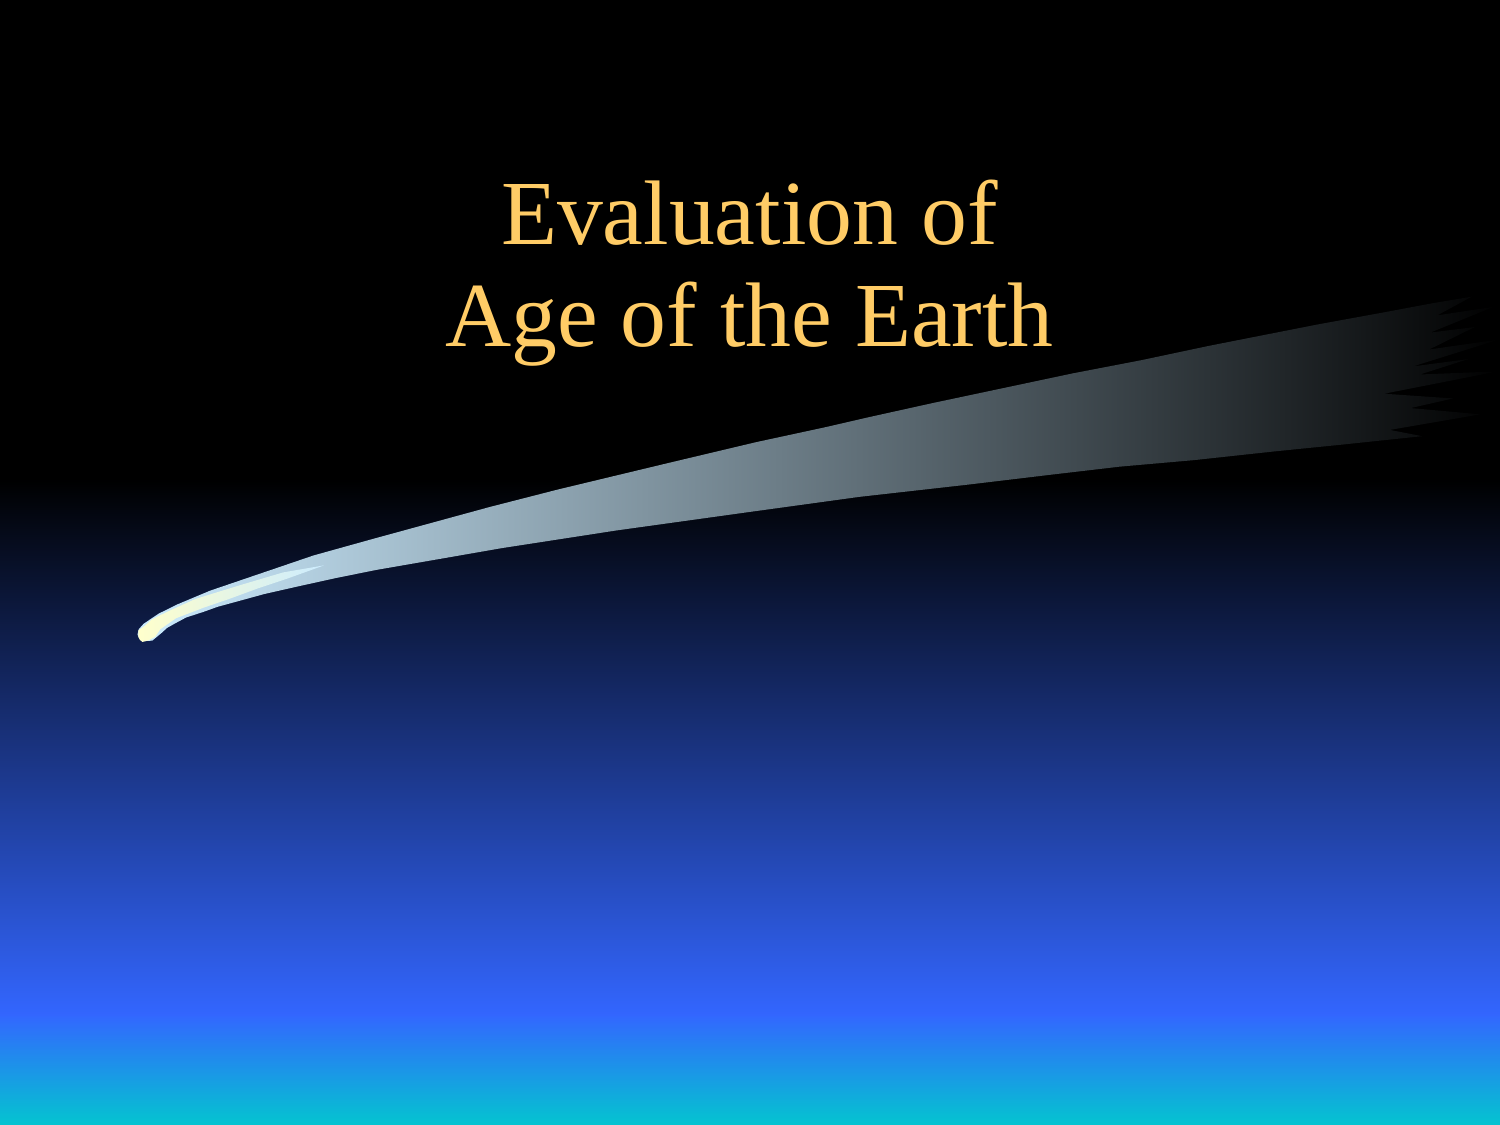

# Evaluation of Age of the Earth